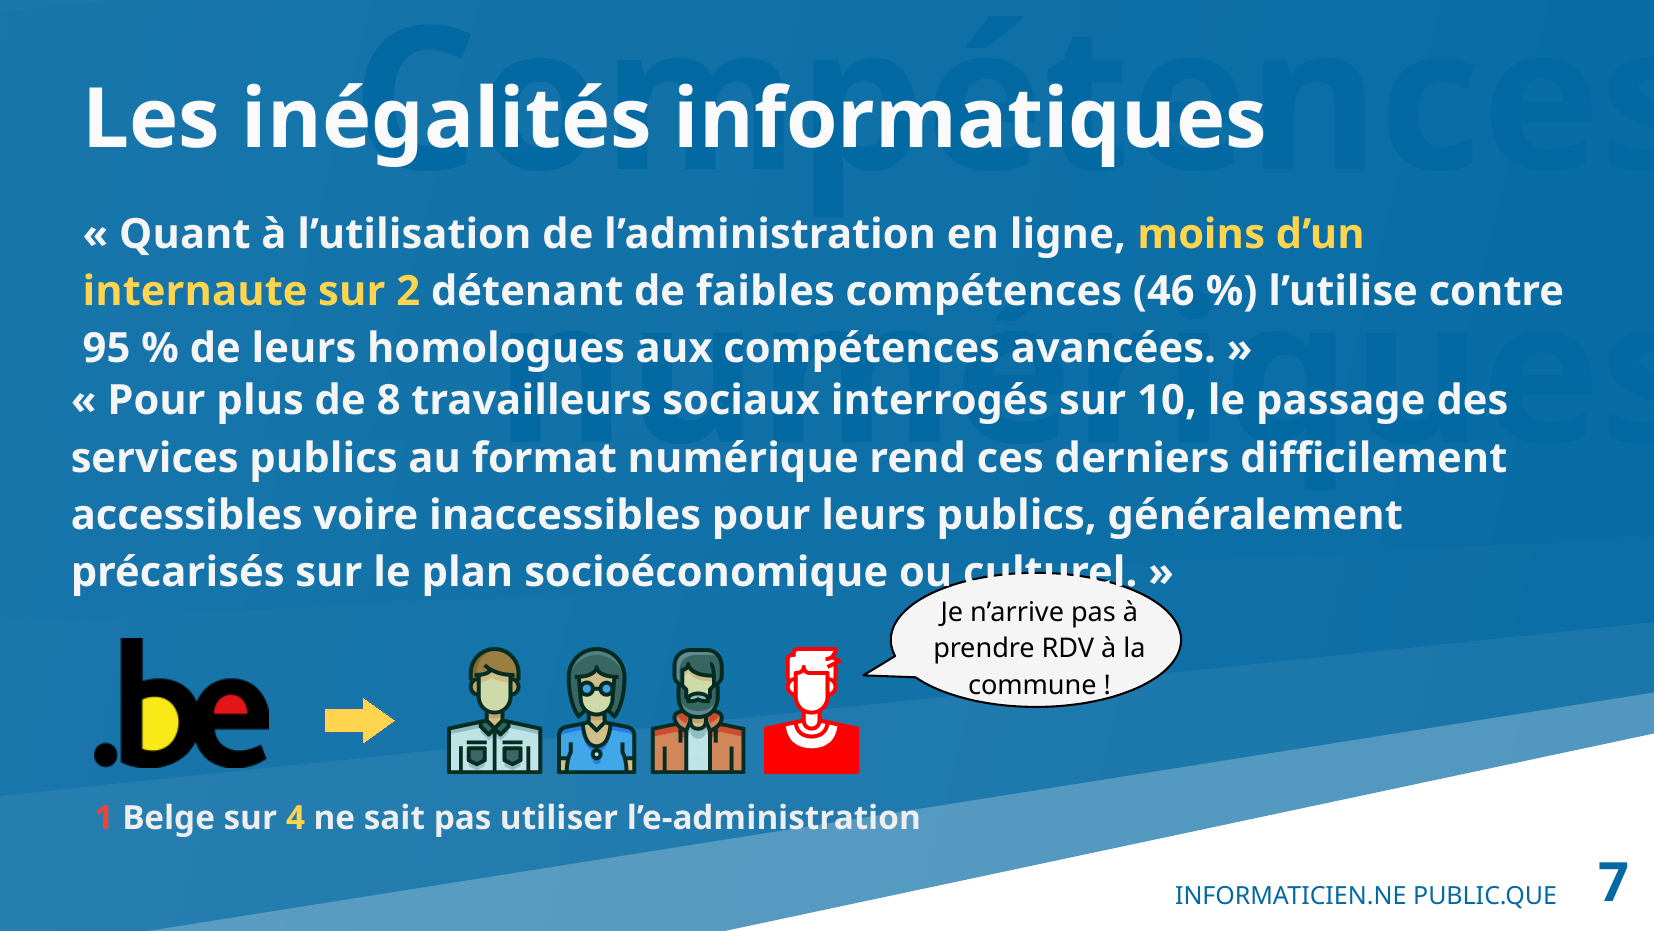

# Compétences numériques
Les inégalités informatiques
« Quant à l’utilisation de l’administration en ligne, moins d’un internaute sur 2 détenant de faibles compétences (46 %) l’utilise contre 95 % de leurs homologues aux compétences avancées. »
« Pour plus de 8 travailleurs sociaux interrogés sur 10, le passage des services publics au format numérique rend ces derniers difficilement accessibles voire inaccessibles pour leurs publics, généralement précarisés sur le plan socioéconomique ou culturel. »
Je n’arrive pas à prendre RDV à la commune !
1 Belge sur 4 ne sait pas utiliser l’e-administration
INFORMATICIEN.NE PUBLIC.QUE
7